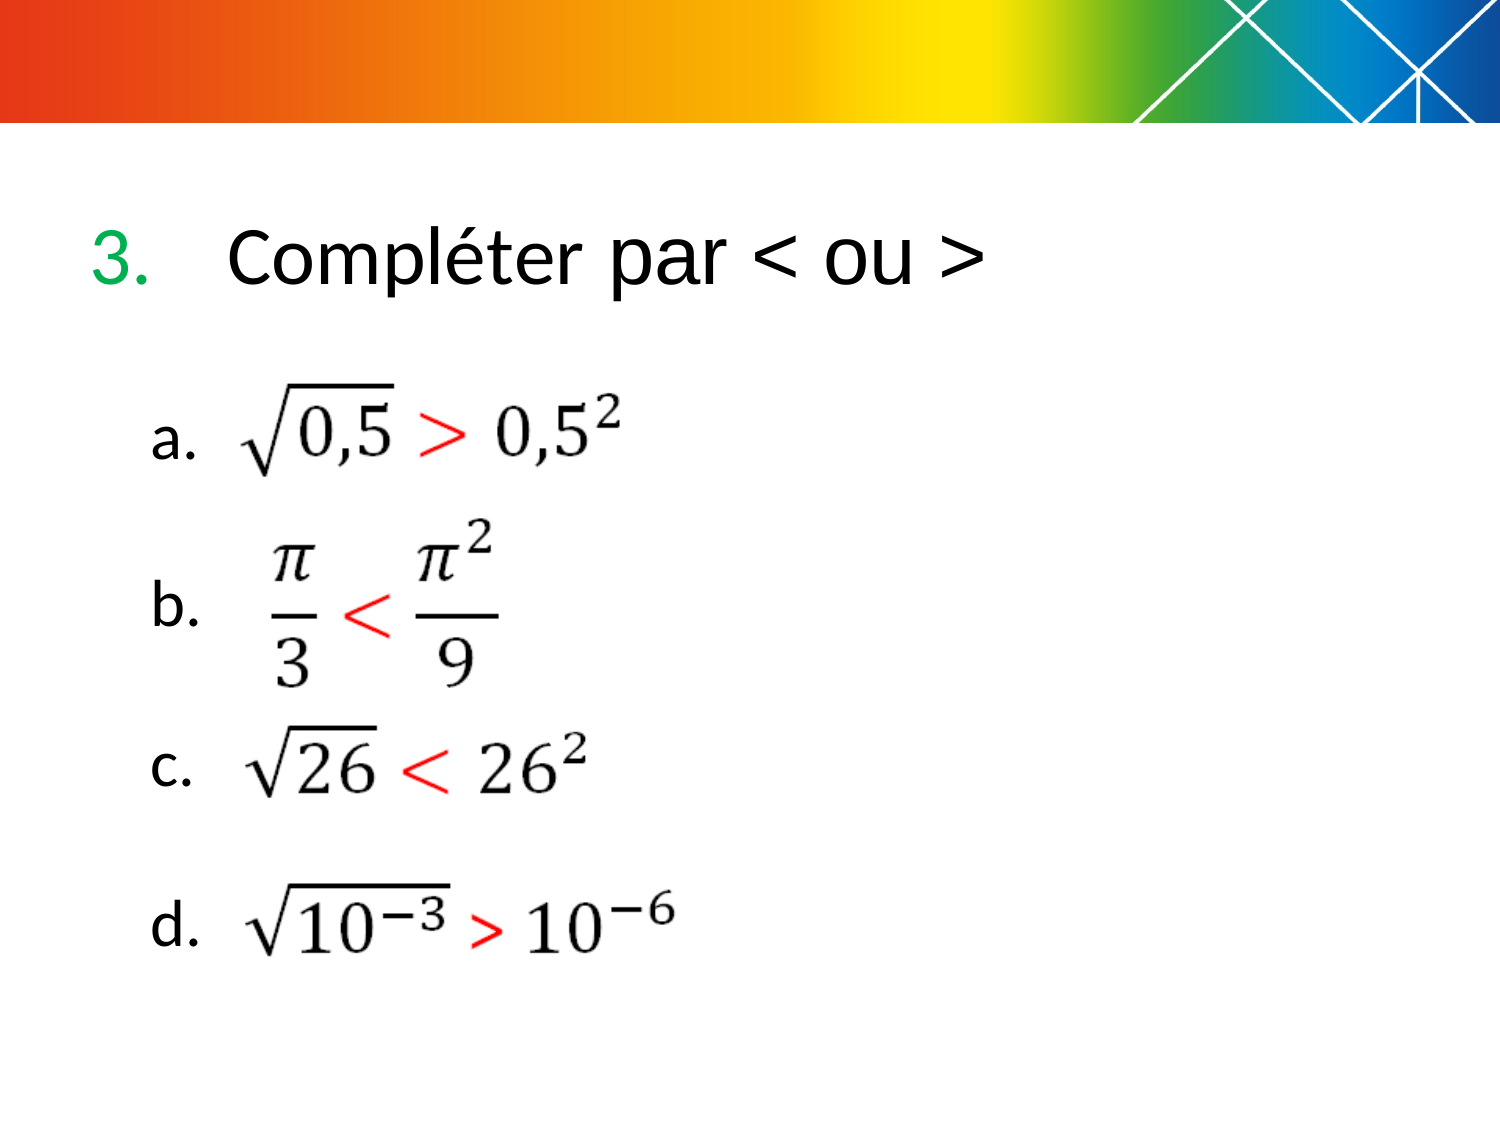

Compléter par < ou >
a.
b.
c.
d.